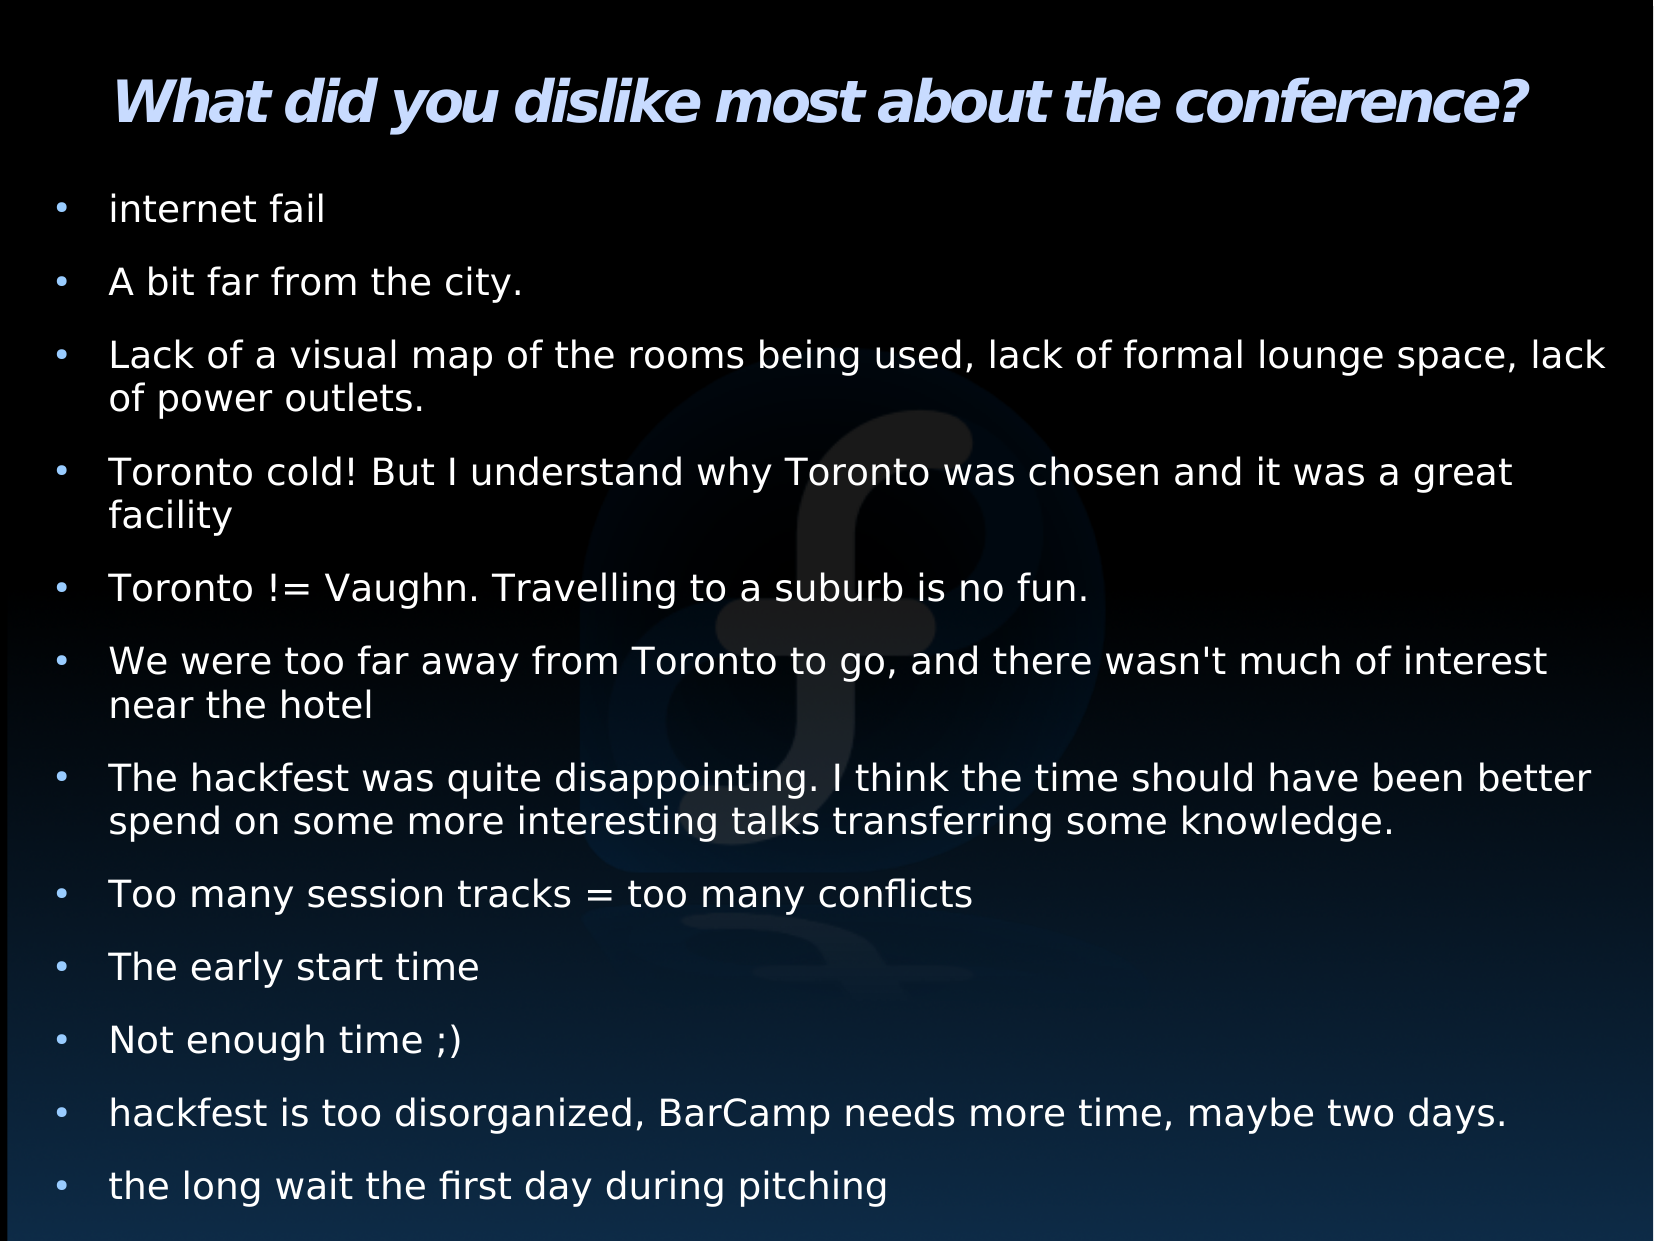

# What did you dislike most about the conference?
internet fail
A bit far from the city.
Lack of a visual map of the rooms being used, lack of formal lounge space, lack of power outlets.
Toronto cold! But I understand why Toronto was chosen and it was a great facility
Toronto != Vaughn. Travelling to a suburb is no fun.
We were too far away from Toronto to go, and there wasn't much of interest near the hotel
The hackfest was quite disappointing. I think the time should have been better spend on some more interesting talks transferring some knowledge.
Too many session tracks = too many conflicts
The early start time
Not enough time ;)
hackfest is too disorganized, BarCamp needs more time, maybe two days.
the long wait the first day during pitching